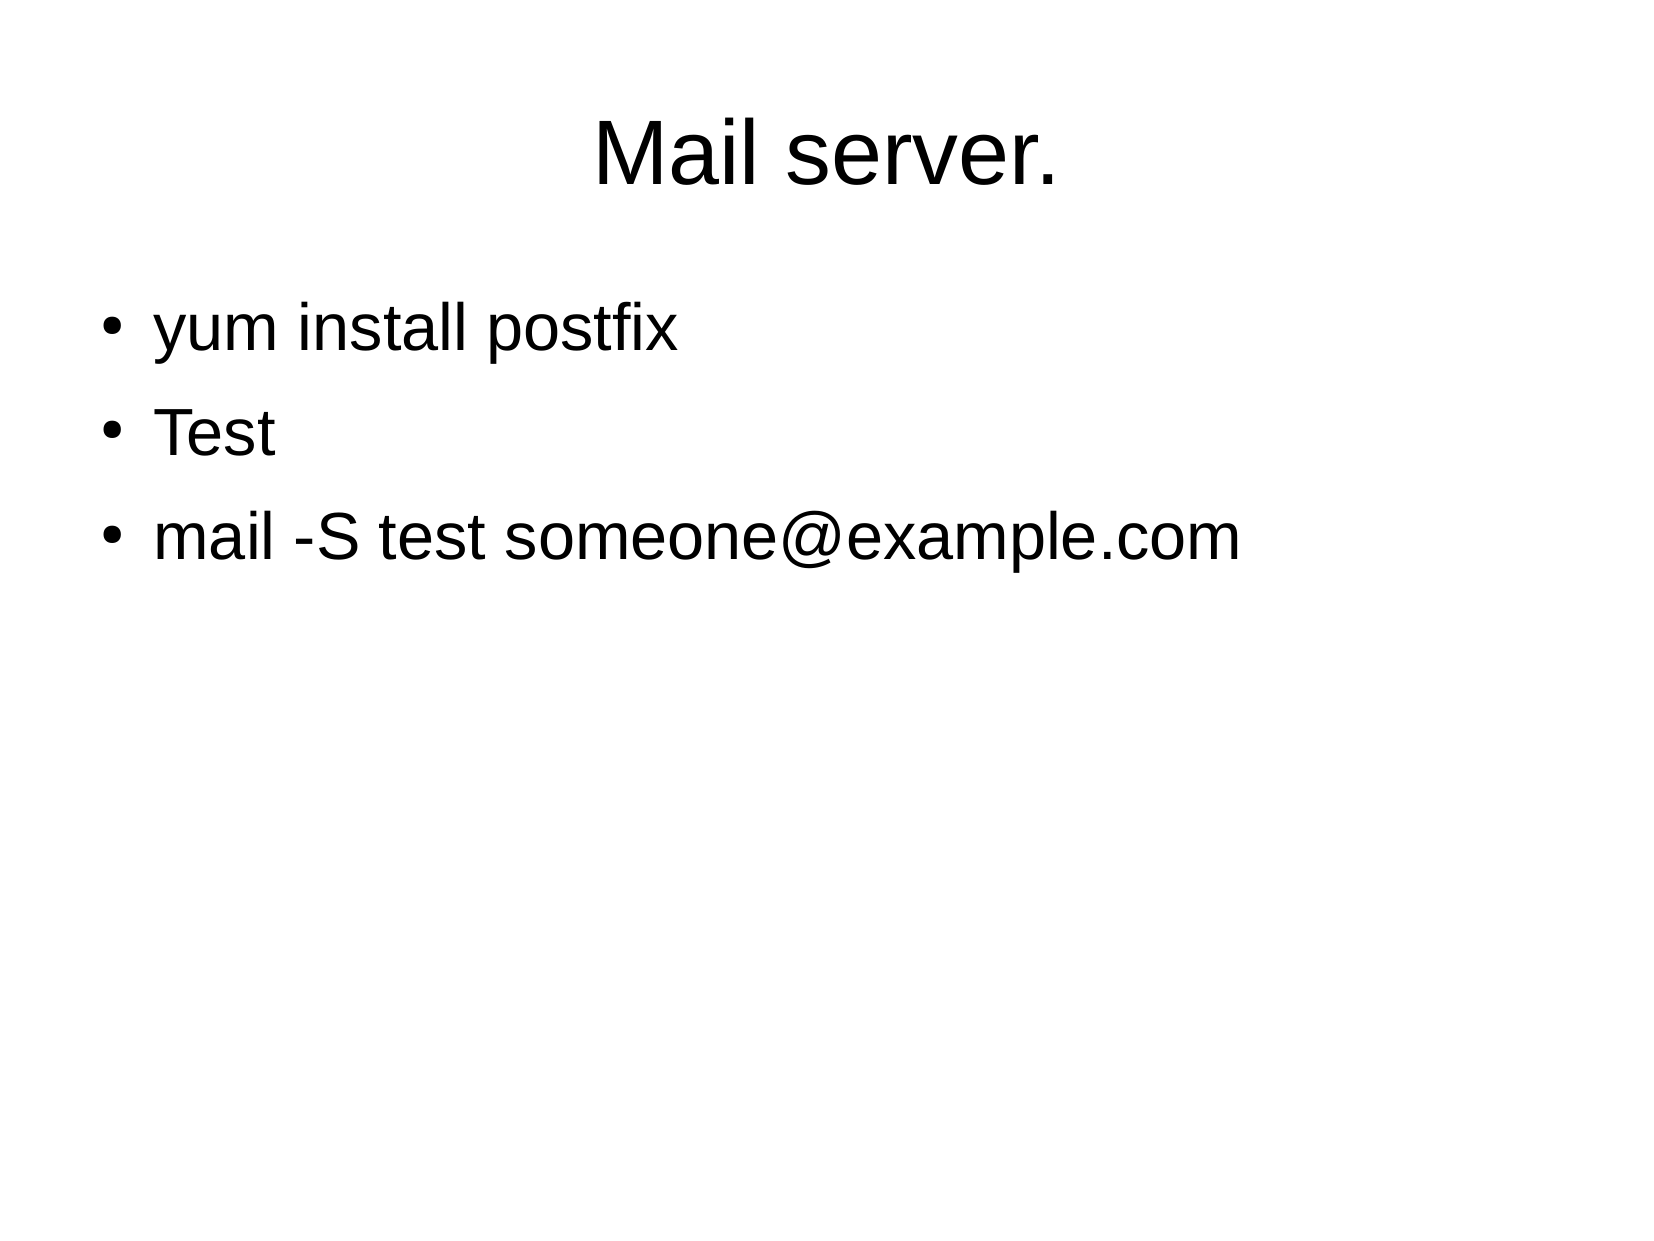

# Mail server.
yum install postfix
Test
mail -S test someone@example.com